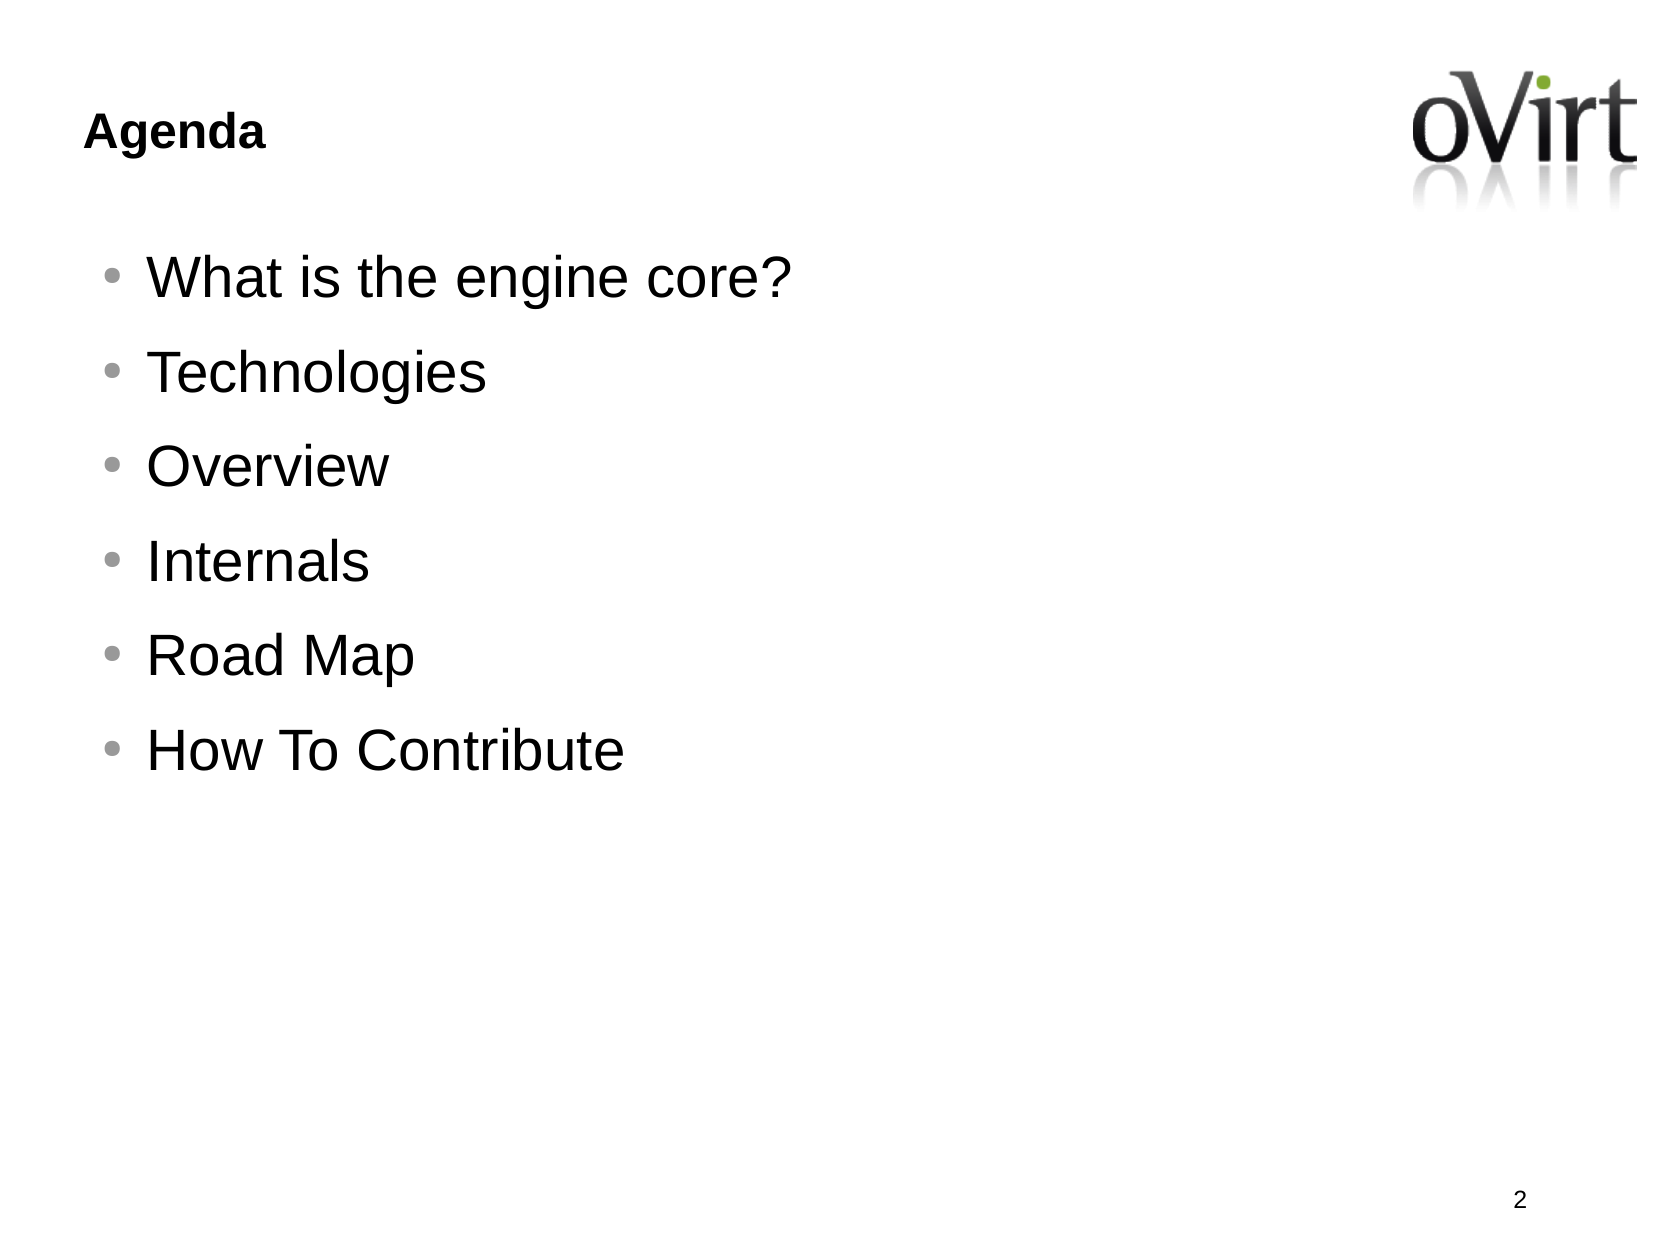

# Agenda
What is the engine core?
Technologies
Overview
Internals
Road Map
How To Contribute